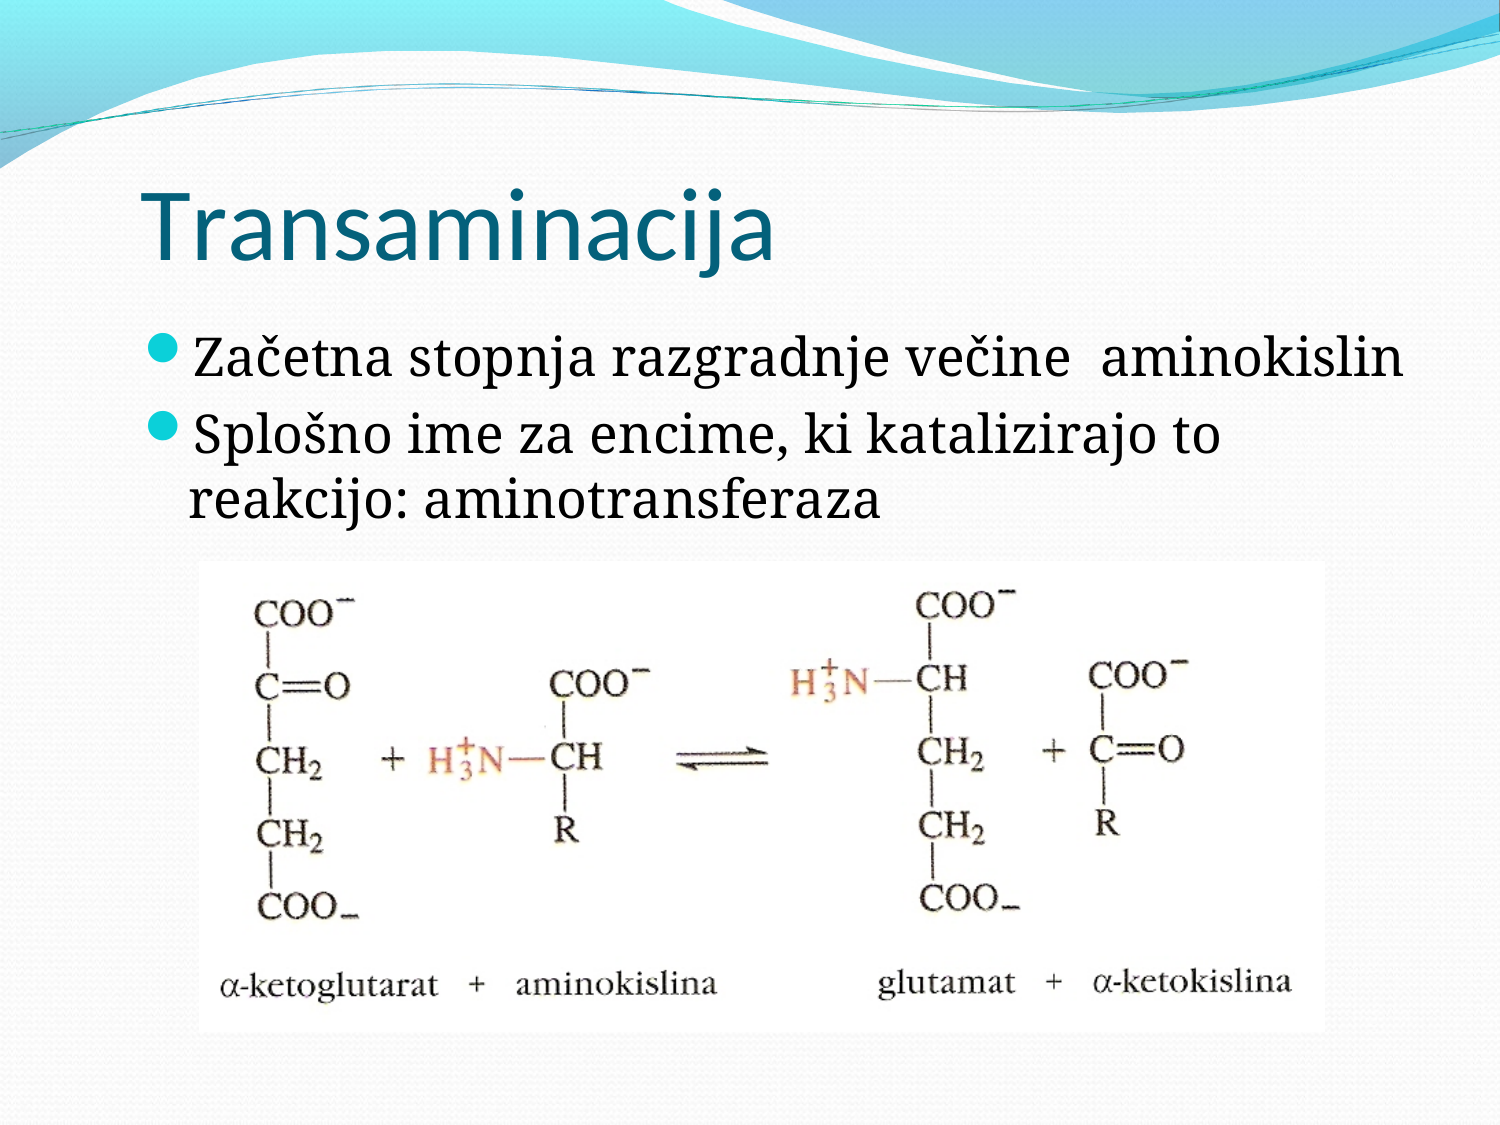

# Transaminacija
Začetna stopnja razgradnje večine aminokislin
Splošno ime za encime, ki katalizirajo to reakcijo: aminotransferaza